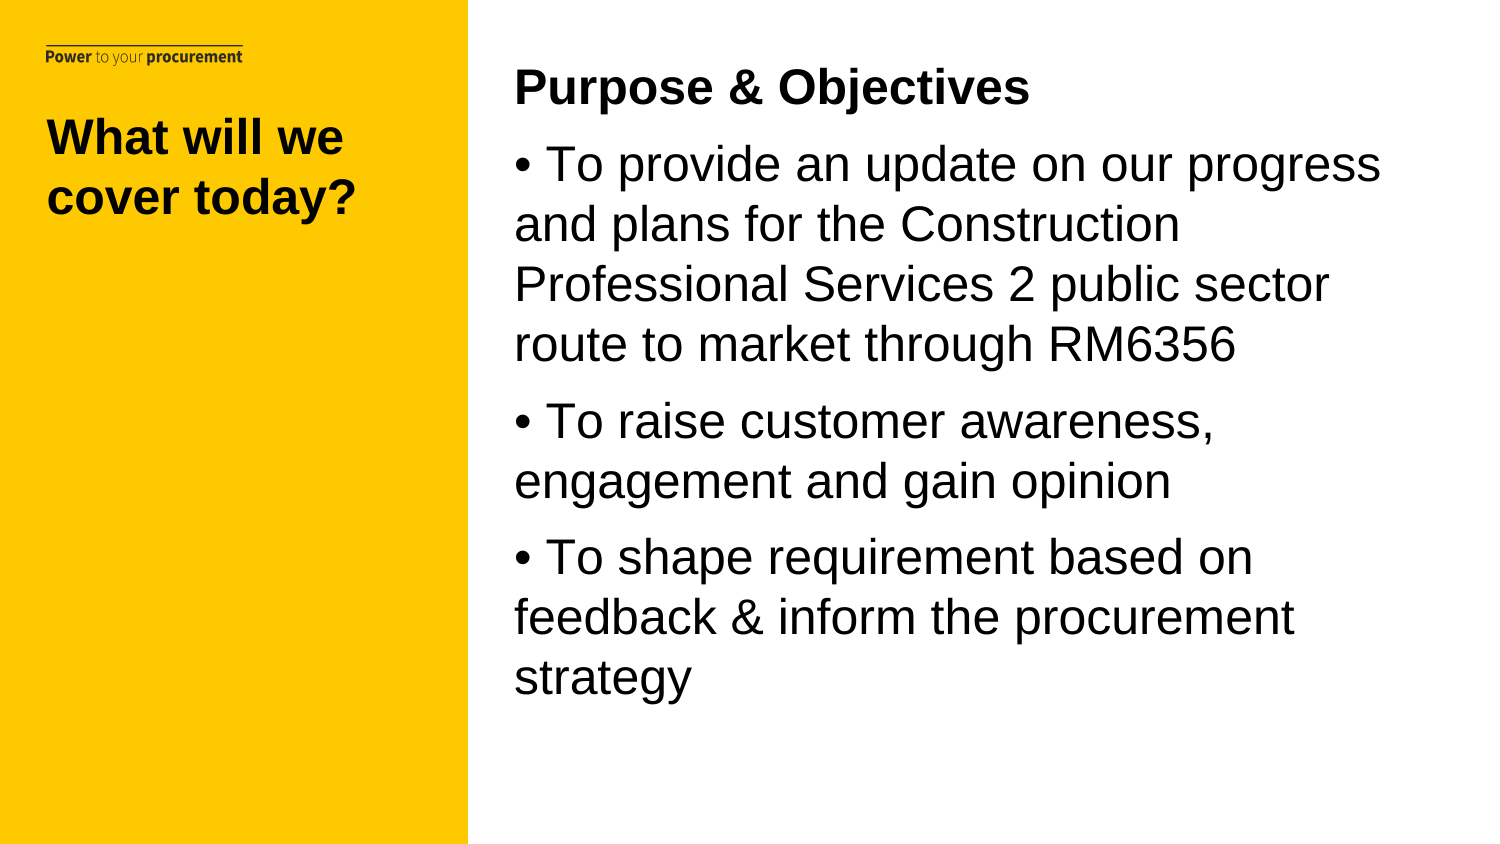

# Purpose & Objectives
• To provide an update on our progress and plans for the Construction Professional Services 2 public sector route to market through RM6356
• To raise customer awareness, engagement and gain opinion
• To shape requirement based on feedback & inform the procurement strategy
What will we cover today?